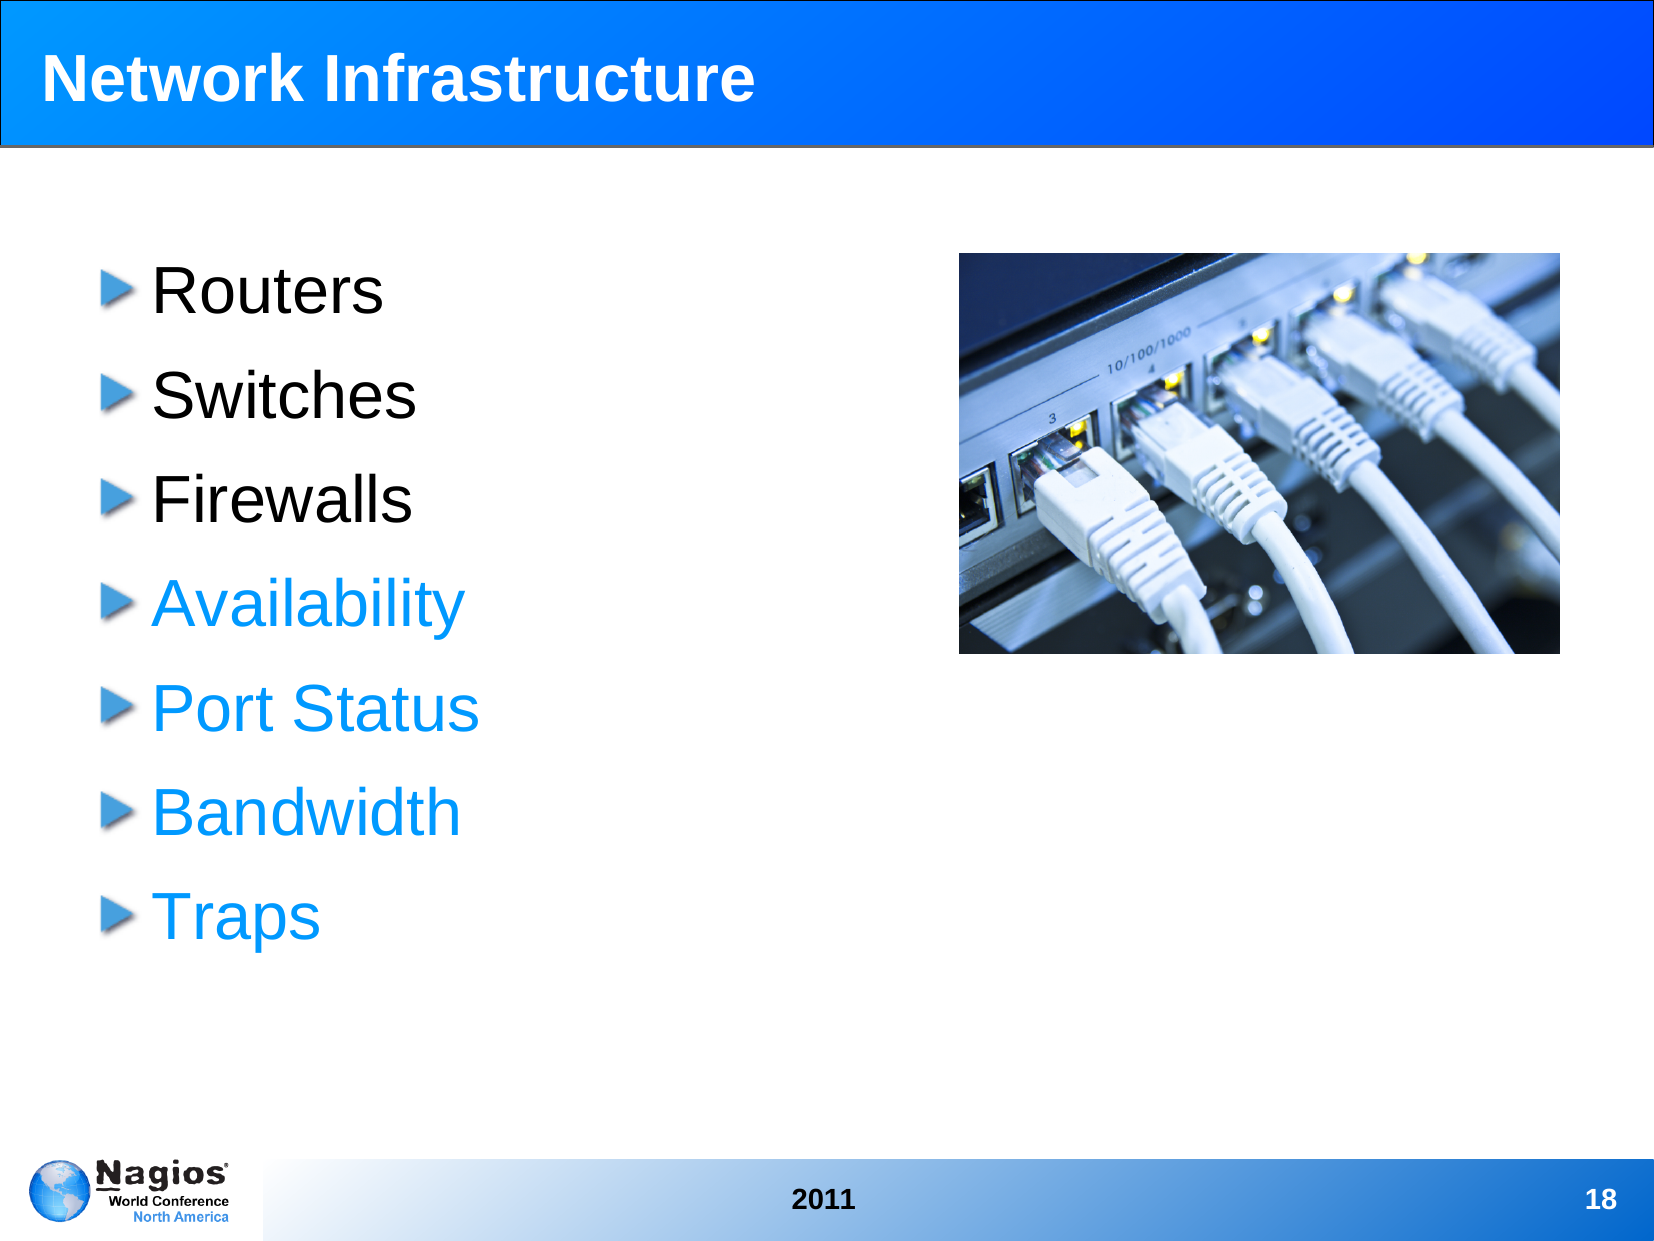

# Network Infrastructure
Routers
Switches
Firewalls
Availability
Port Status
Bandwidth
Traps
2011
18